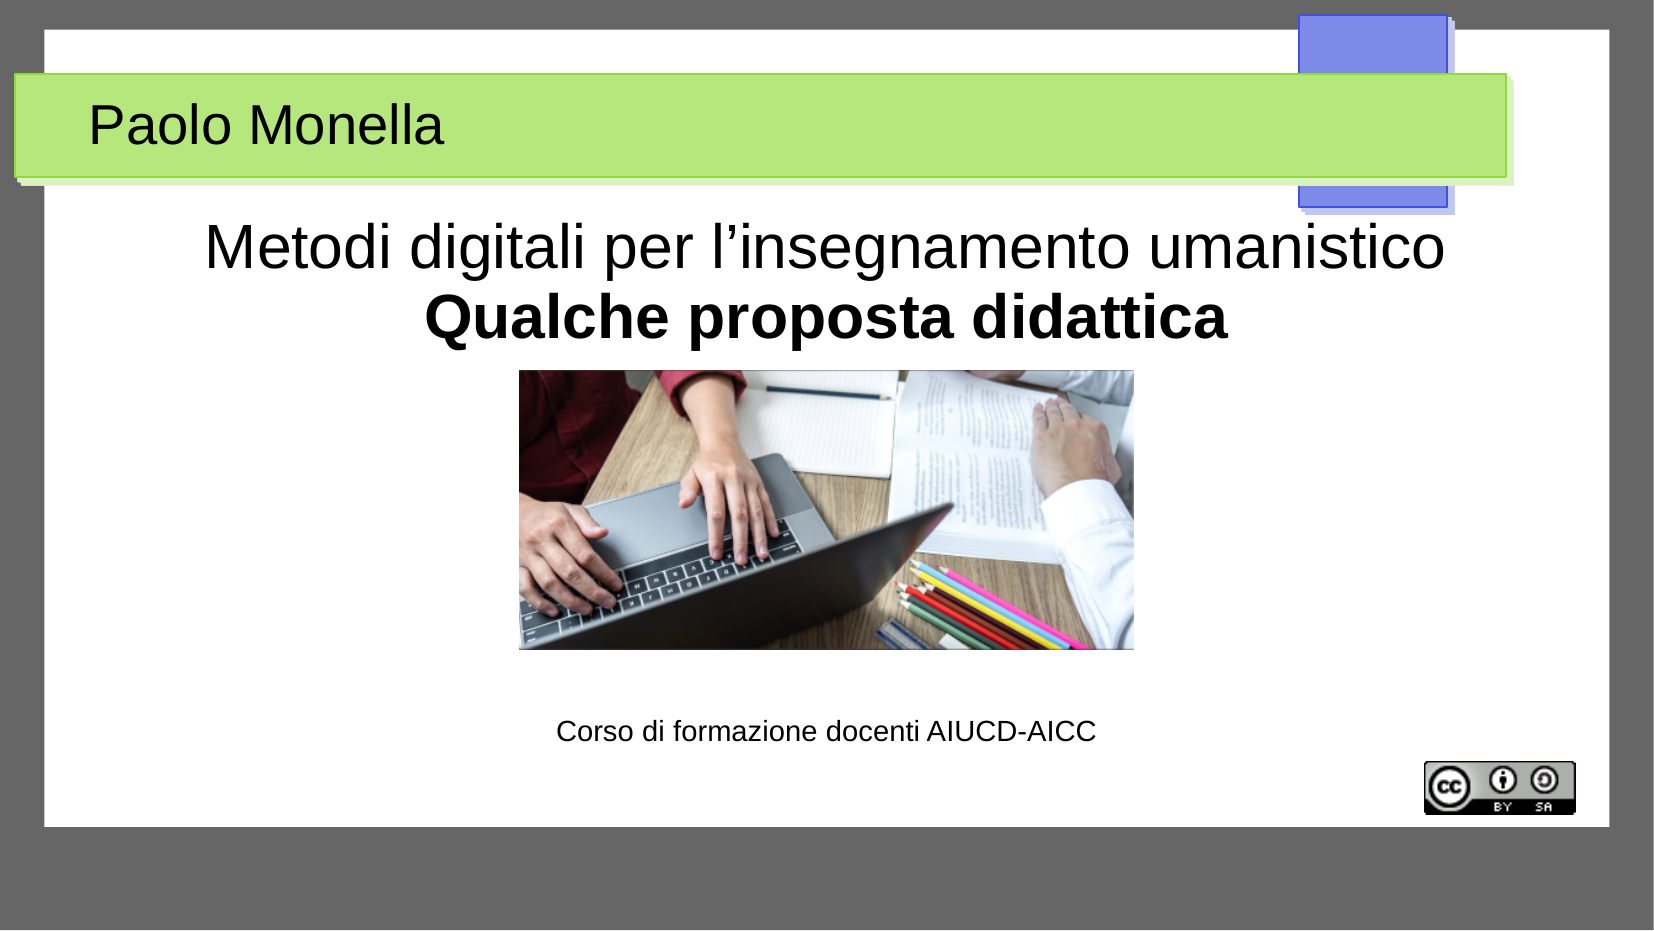

# Paolo Monella
Metodi digitali per l’insegnamento umanistico
Qualche proposta didattica
Corso di formazione docenti AIUCD-AICC